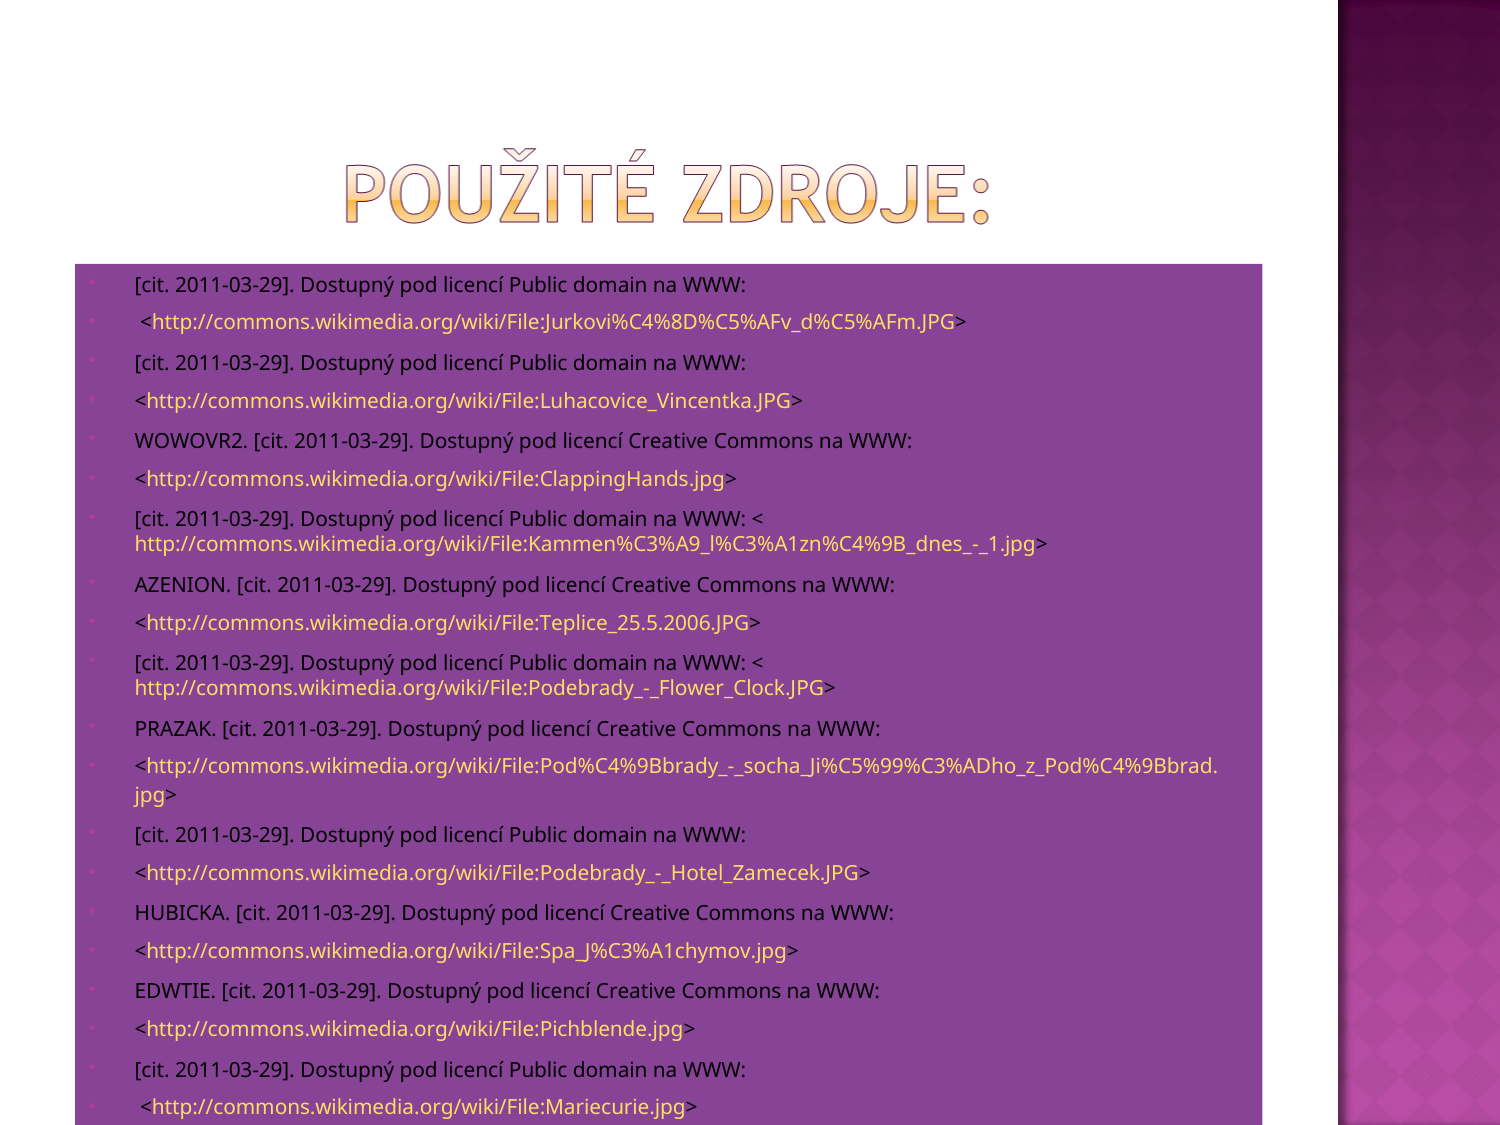

# [cit. 2011-03-29]. Dostupný pod licencí Public domain na WWW:
 <http://commons.wikimedia.org/wiki/File:Jurkovi%C4%8D%C5%AFv_d%C5%AFm.JPG>
[cit. 2011-03-29]. Dostupný pod licencí Public domain na WWW:
<http://commons.wikimedia.org/wiki/File:Luhacovice_Vincentka.JPG>
WOWOVR2. [cit. 2011-03-29]. Dostupný pod licencí Creative Commons na WWW:
<http://commons.wikimedia.org/wiki/File:ClappingHands.jpg>
[cit. 2011-03-29]. Dostupný pod licencí Public domain na WWW: <http://commons.wikimedia.org/wiki/File:Kammen%C3%A9_l%C3%A1zn%C4%9B_dnes_-_1.jpg>
AZENION. [cit. 2011-03-29]. Dostupný pod licencí Creative Commons na WWW:
<http://commons.wikimedia.org/wiki/File:Teplice_25.5.2006.JPG>
[cit. 2011-03-29]. Dostupný pod licencí Public domain na WWW: <http://commons.wikimedia.org/wiki/File:Podebrady_-_Flower_Clock.JPG>
PRAZAK. [cit. 2011-03-29]. Dostupný pod licencí Creative Commons na WWW:
<http://commons.wikimedia.org/wiki/File:Pod%C4%9Bbrady_-_socha_Ji%C5%99%C3%ADho_z_Pod%C4%9Bbrad.jpg>
[cit. 2011-03-29]. Dostupný pod licencí Public domain na WWW:
<http://commons.wikimedia.org/wiki/File:Podebrady_-_Hotel_Zamecek.JPG>
HUBICKA. [cit. 2011-03-29]. Dostupný pod licencí Creative Commons na WWW:
<http://commons.wikimedia.org/wiki/File:Spa_J%C3%A1chymov.jpg>
EDWTIE. [cit. 2011-03-29]. Dostupný pod licencí Creative Commons na WWW:
<http://commons.wikimedia.org/wiki/File:Pichblende.jpg>
[cit. 2011-03-29]. Dostupný pod licencí Public domain na WWW:
 <http://commons.wikimedia.org/wiki/File:Mariecurie.jpg>